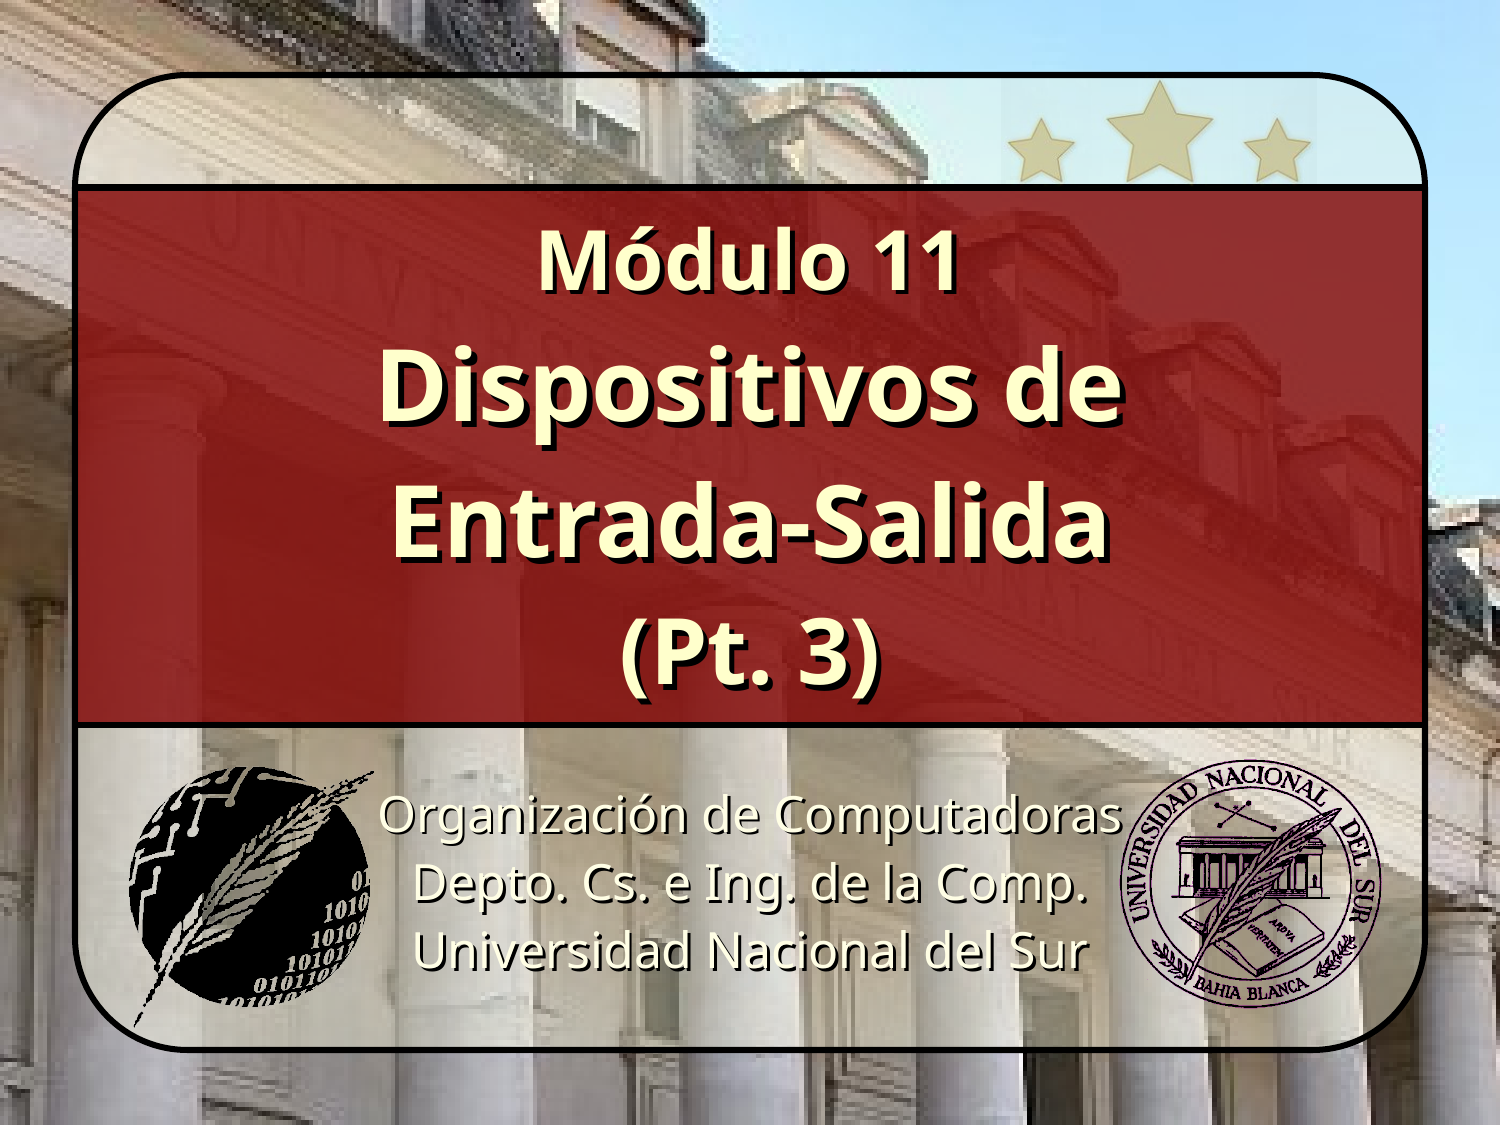

# Módulo 11 Dispositivos de Entrada-Salida (Pt. 3)